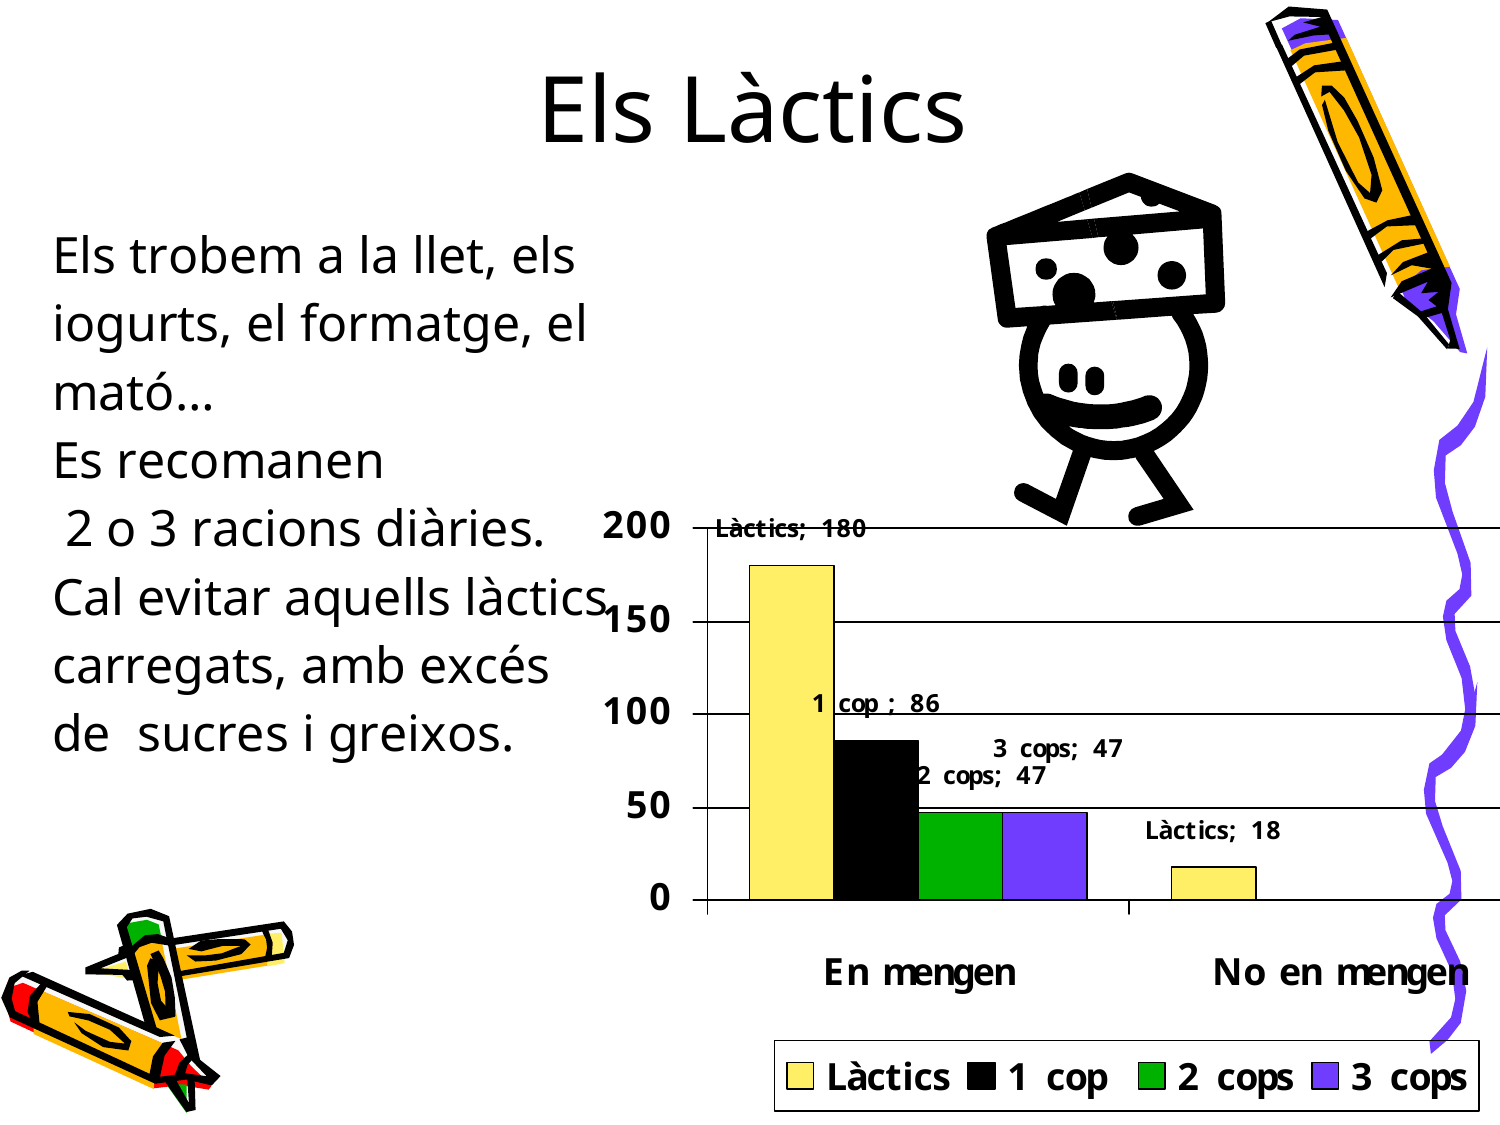

Els Làctics
Els trobem a la llet, els iogurts, el formatge, el mató…
Es recomanen
 2 o 3 racions diàries.
Cal evitar aquells làctics carregats, amb excés de sucres i greixos.